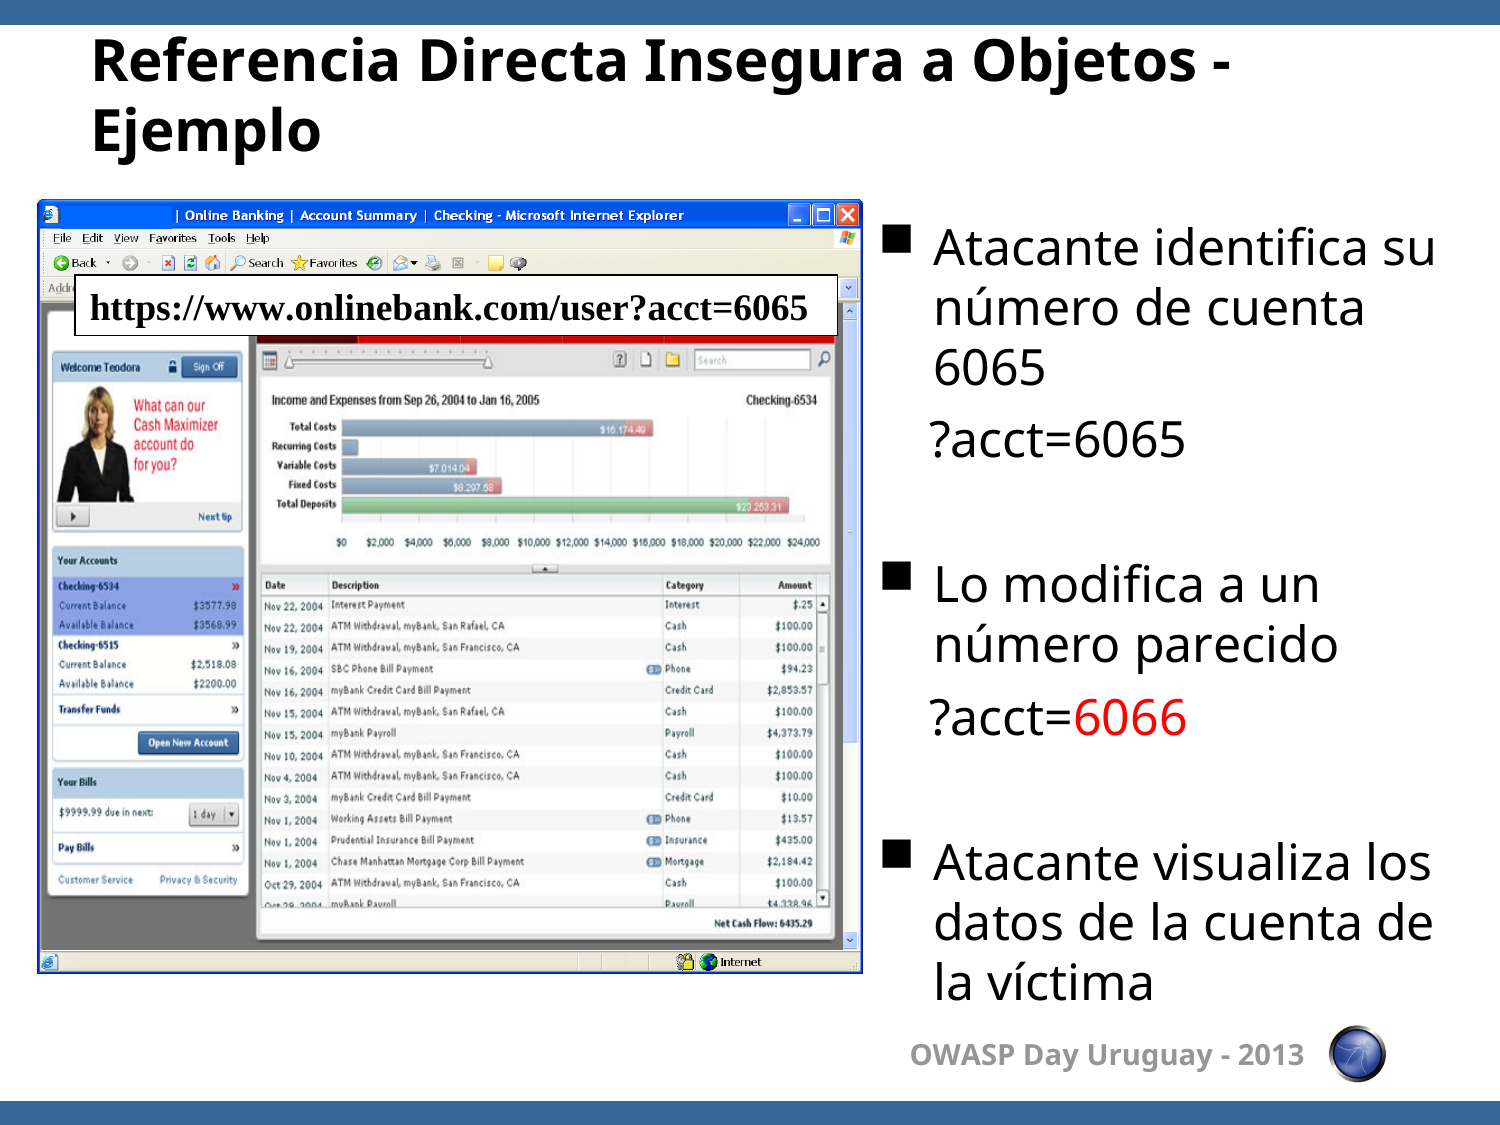

# Referencia Directa Insegura a Objetos - Ejemplo
Atacante identifica su número de cuenta 6065
 ?acct=6065
Lo modifica a un número parecido
 ?acct=6066
Atacante visualiza los datos de la cuenta de la víctima
https://www.onlinebank.com/user?acct=6065